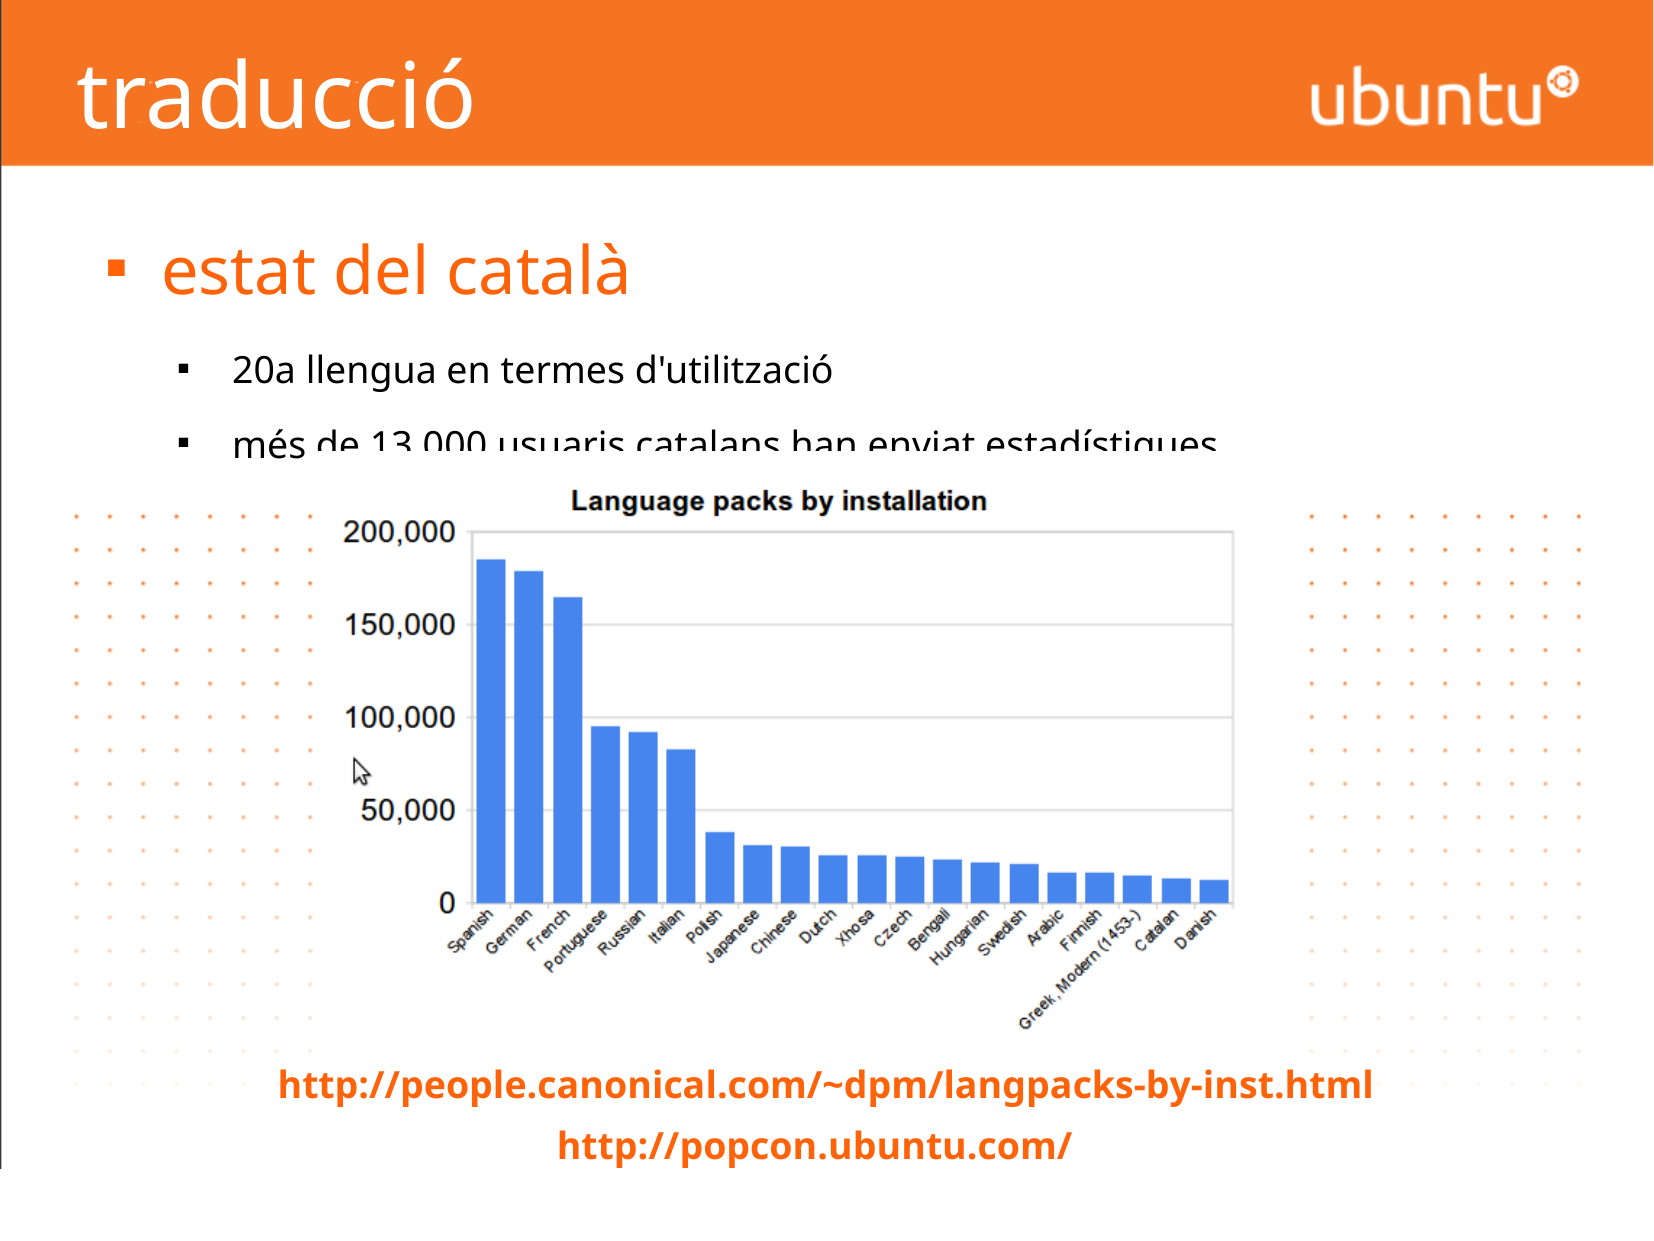

# traducció
estat del català
20a llengua en termes d'utilització
més de 13.000 usuaris catalans han enviat estadístiques
http://people.canonical.com/~dpm/langpacks-by-inst.html
http://popcon.ubuntu.com/